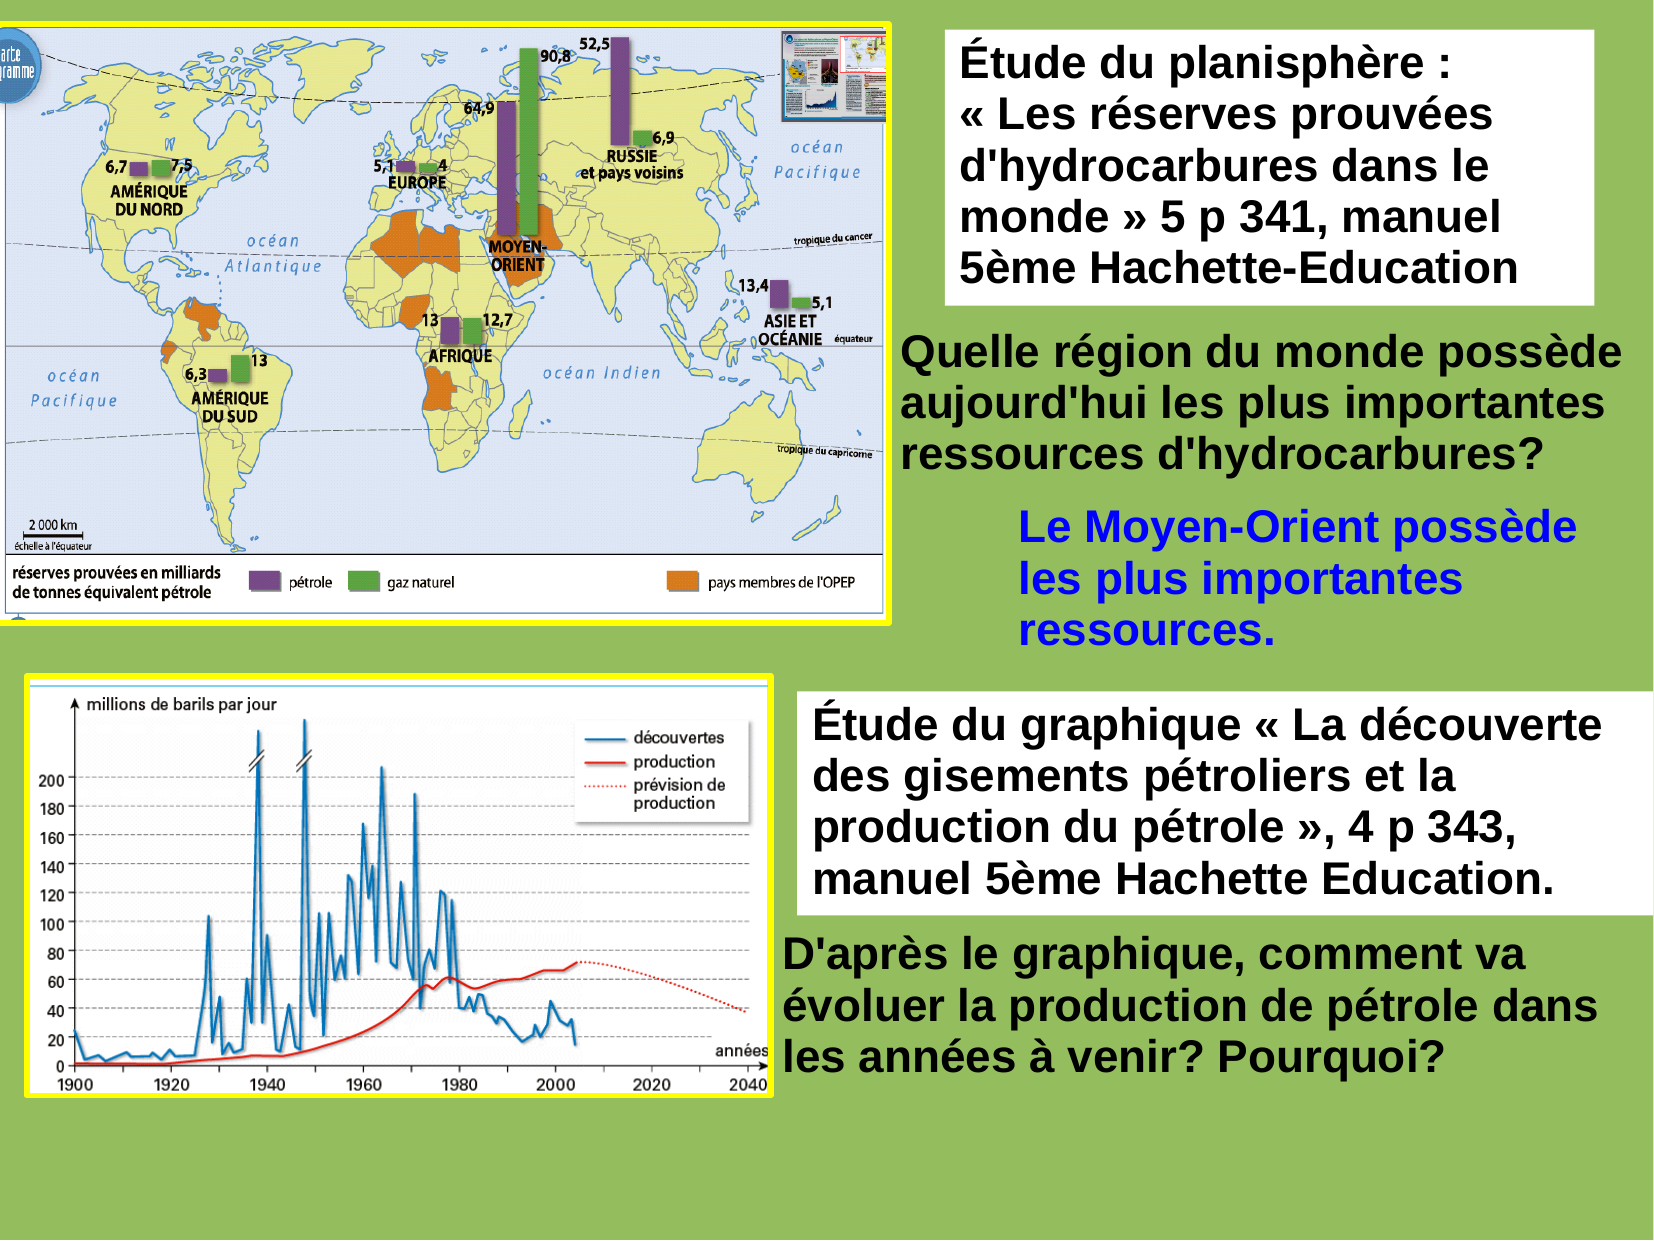

Étude du planisphère : « Les réserves prouvées d'hydrocarbures dans le monde » 5 p 341, manuel 5ème Hachette-Education
Quelle région du monde possède aujourd'hui les plus importantes ressources d'hydrocarbures?
Le Moyen-Orient possède les plus importantes ressources.
Étude du graphique « La découverte des gisements pétroliers et la production du pétrole », 4 p 343, manuel 5ème Hachette Education.
D'après le graphique, comment va évoluer la production de pétrole dans les années à venir? Pourquoi?